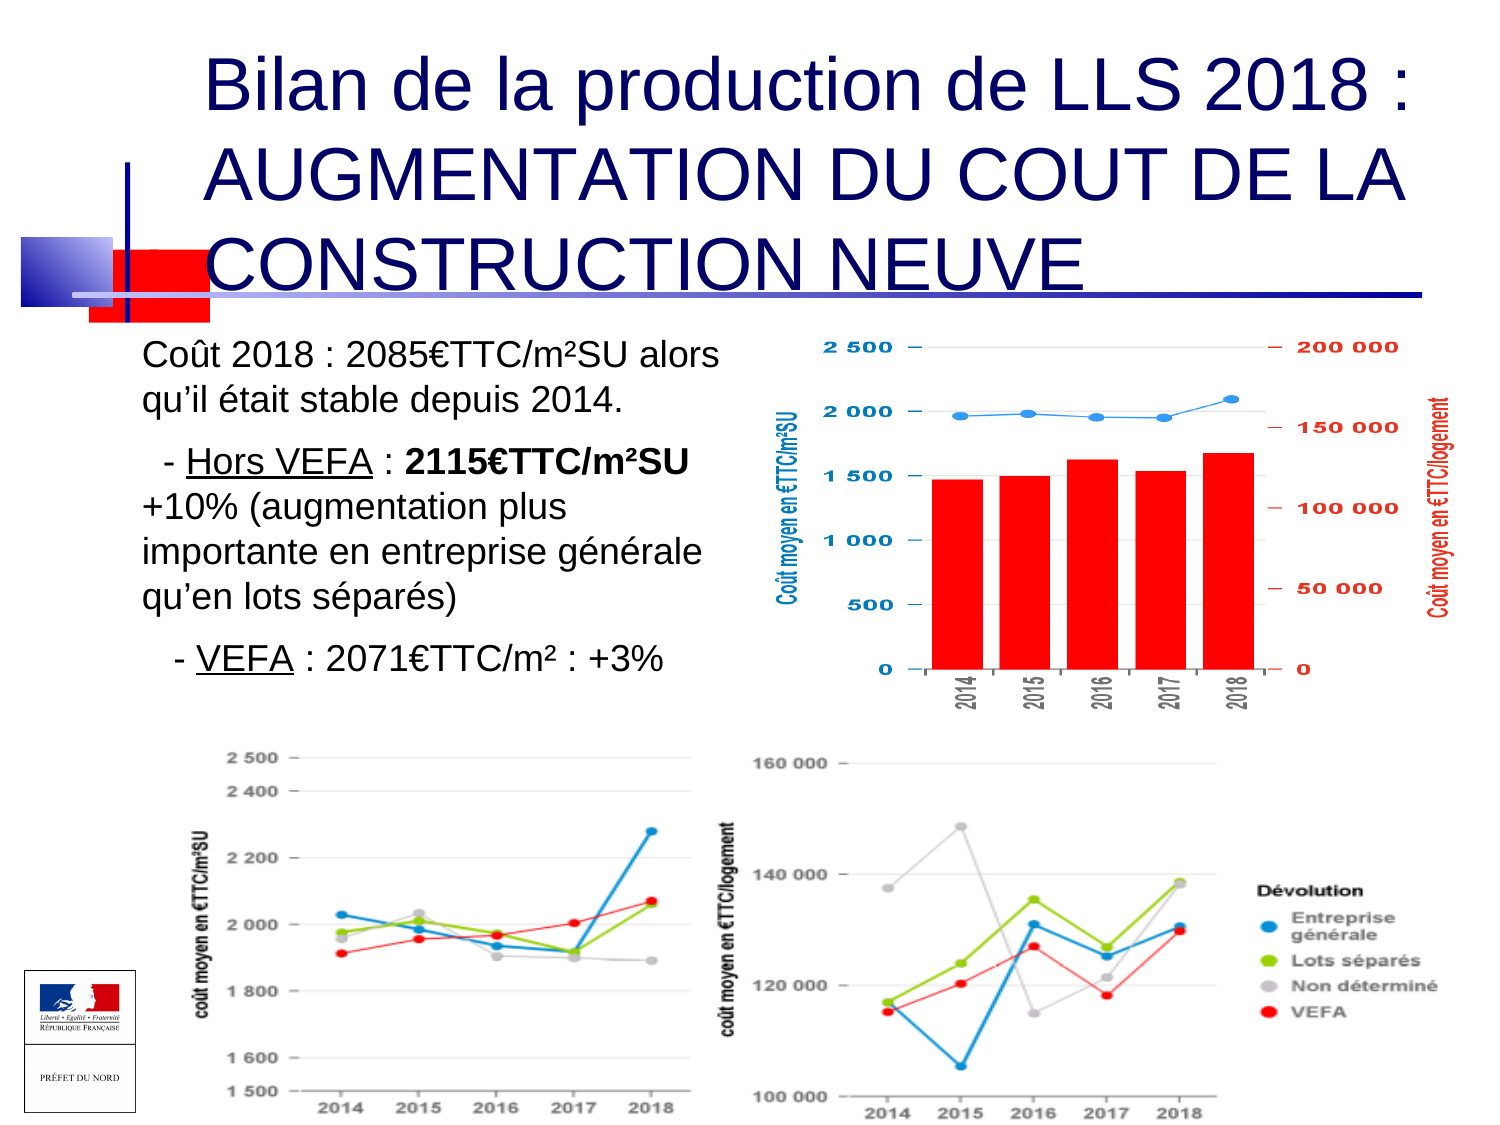

# Bilan de la production de LLS 2018 : AUGMENTATION DU COUT DE LA CONSTRUCTION NEUVE
Coût 2018 : 2085€TTC/m²SU alors qu’il était stable depuis 2014.
 - Hors VEFA : 2115€TTC/m²SU +10% (augmentation plus importante en entreprise générale qu’en lots séparés)
 - VEFA : 2071€TTC/m² : +3%